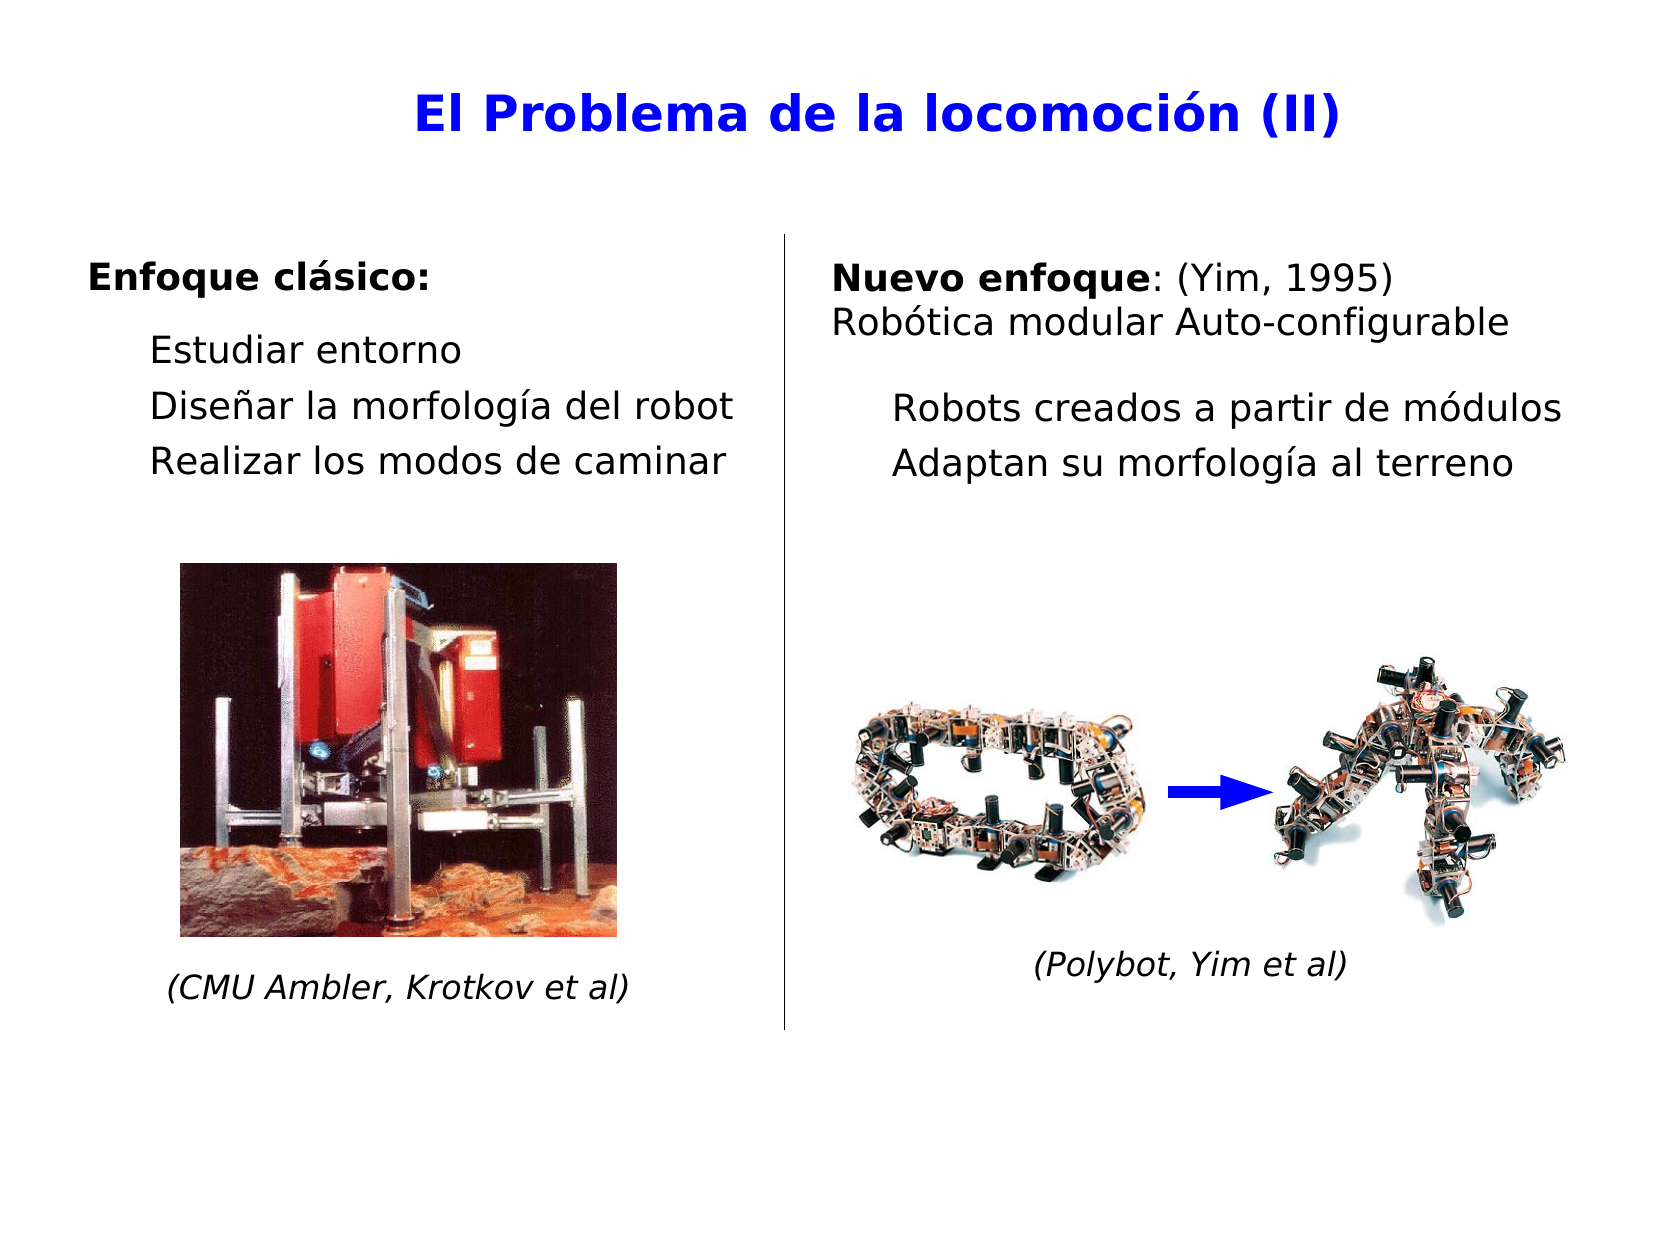

El Problema de la locomoción (II)
Enfoque clásico:
Nuevo enfoque: (Yim, 1995)
Robótica modular Auto-configurable
 Estudiar entorno
 Diseñar la morfología del robot
 Realizar los modos de caminar
 Robots creados a partir de módulos
 Adaptan su morfología al terreno
(Polybot, Yim et al)
(CMU Ambler, Krotkov et al)